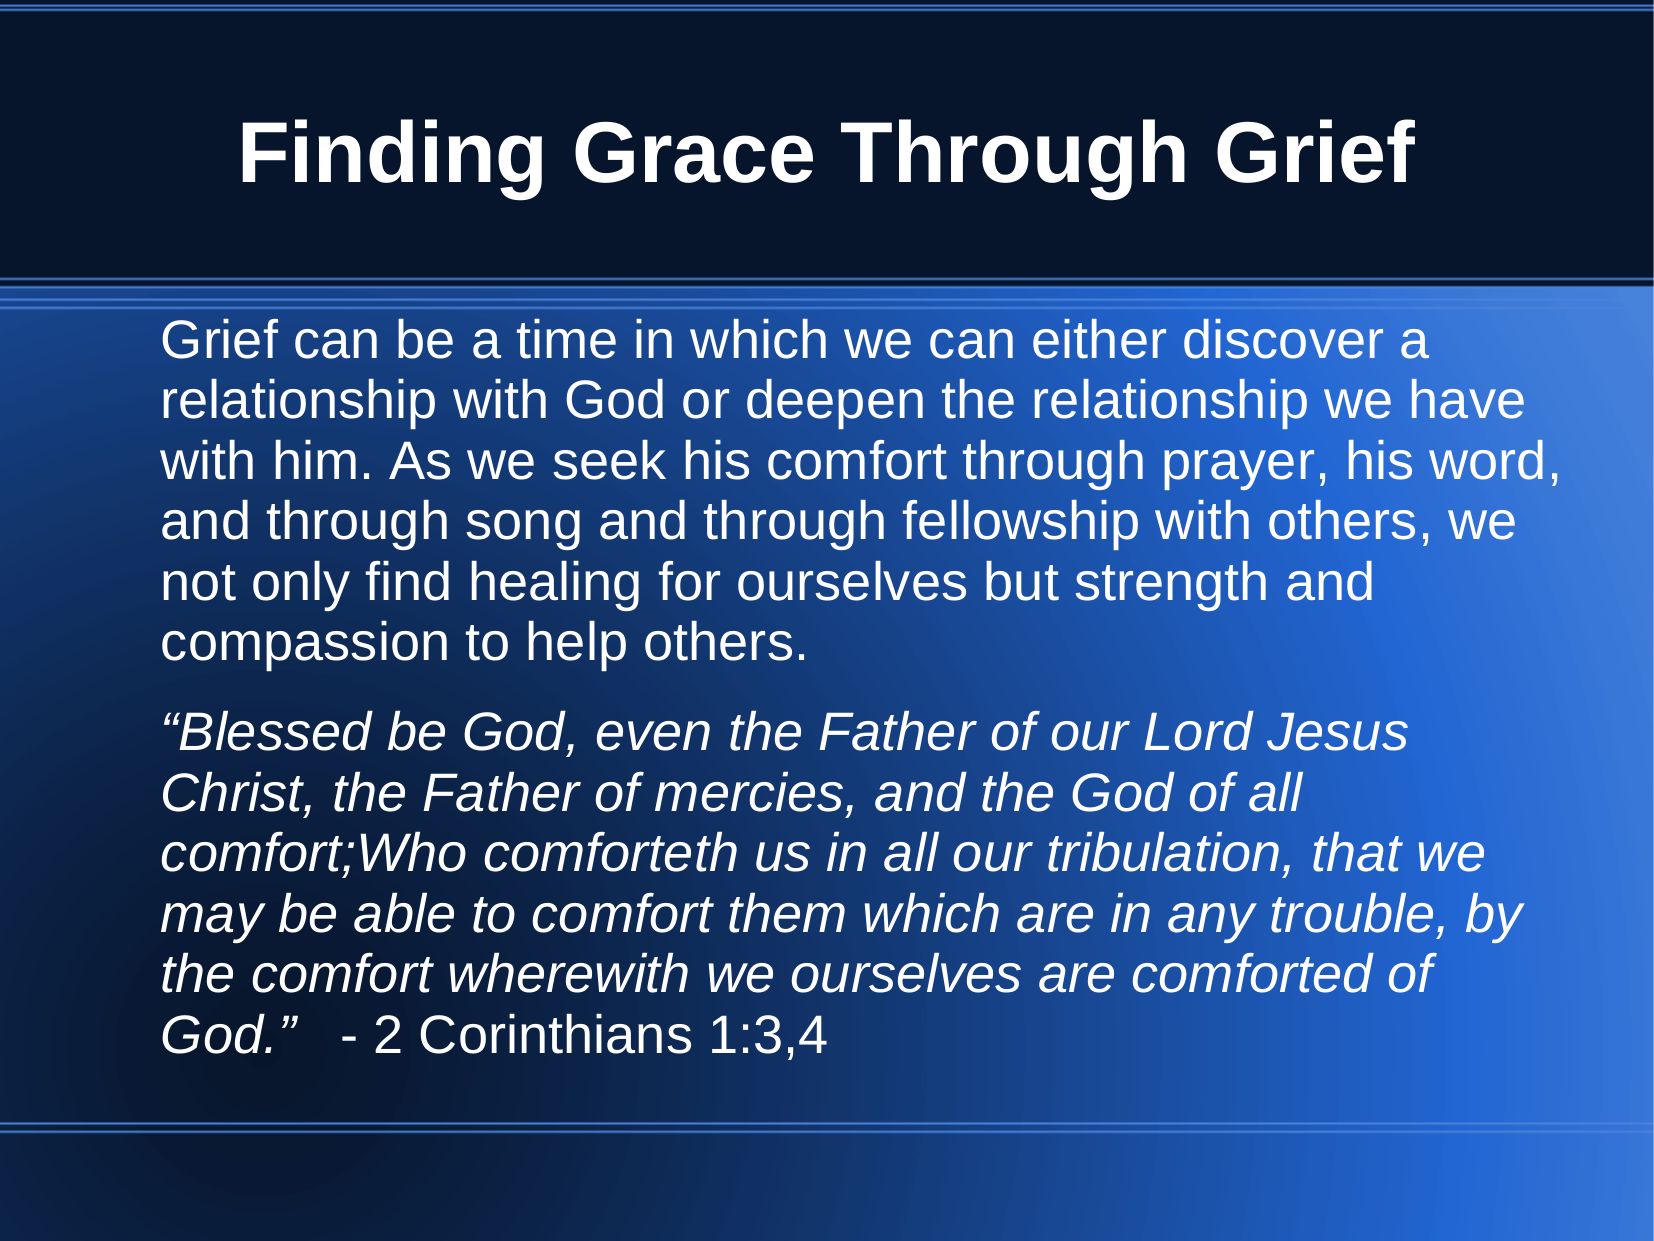

# Finding Grace Through Grief
Grief can be a time in which we can either discover a relationship with God or deepen the relationship we have with him. As we seek his comfort through prayer, his word, and through song and through fellowship with others, we not only find healing for ourselves but strength and compassion to help others.
“Blessed be God, even the Father of our Lord Jesus Christ, the Father of mercies, and the God of all comfort;Who comforteth us in all our tribulation, that we may be able to comfort them which are in any trouble, by the comfort wherewith we ourselves are comforted of God.”	 - 2 Corinthians 1:3,4